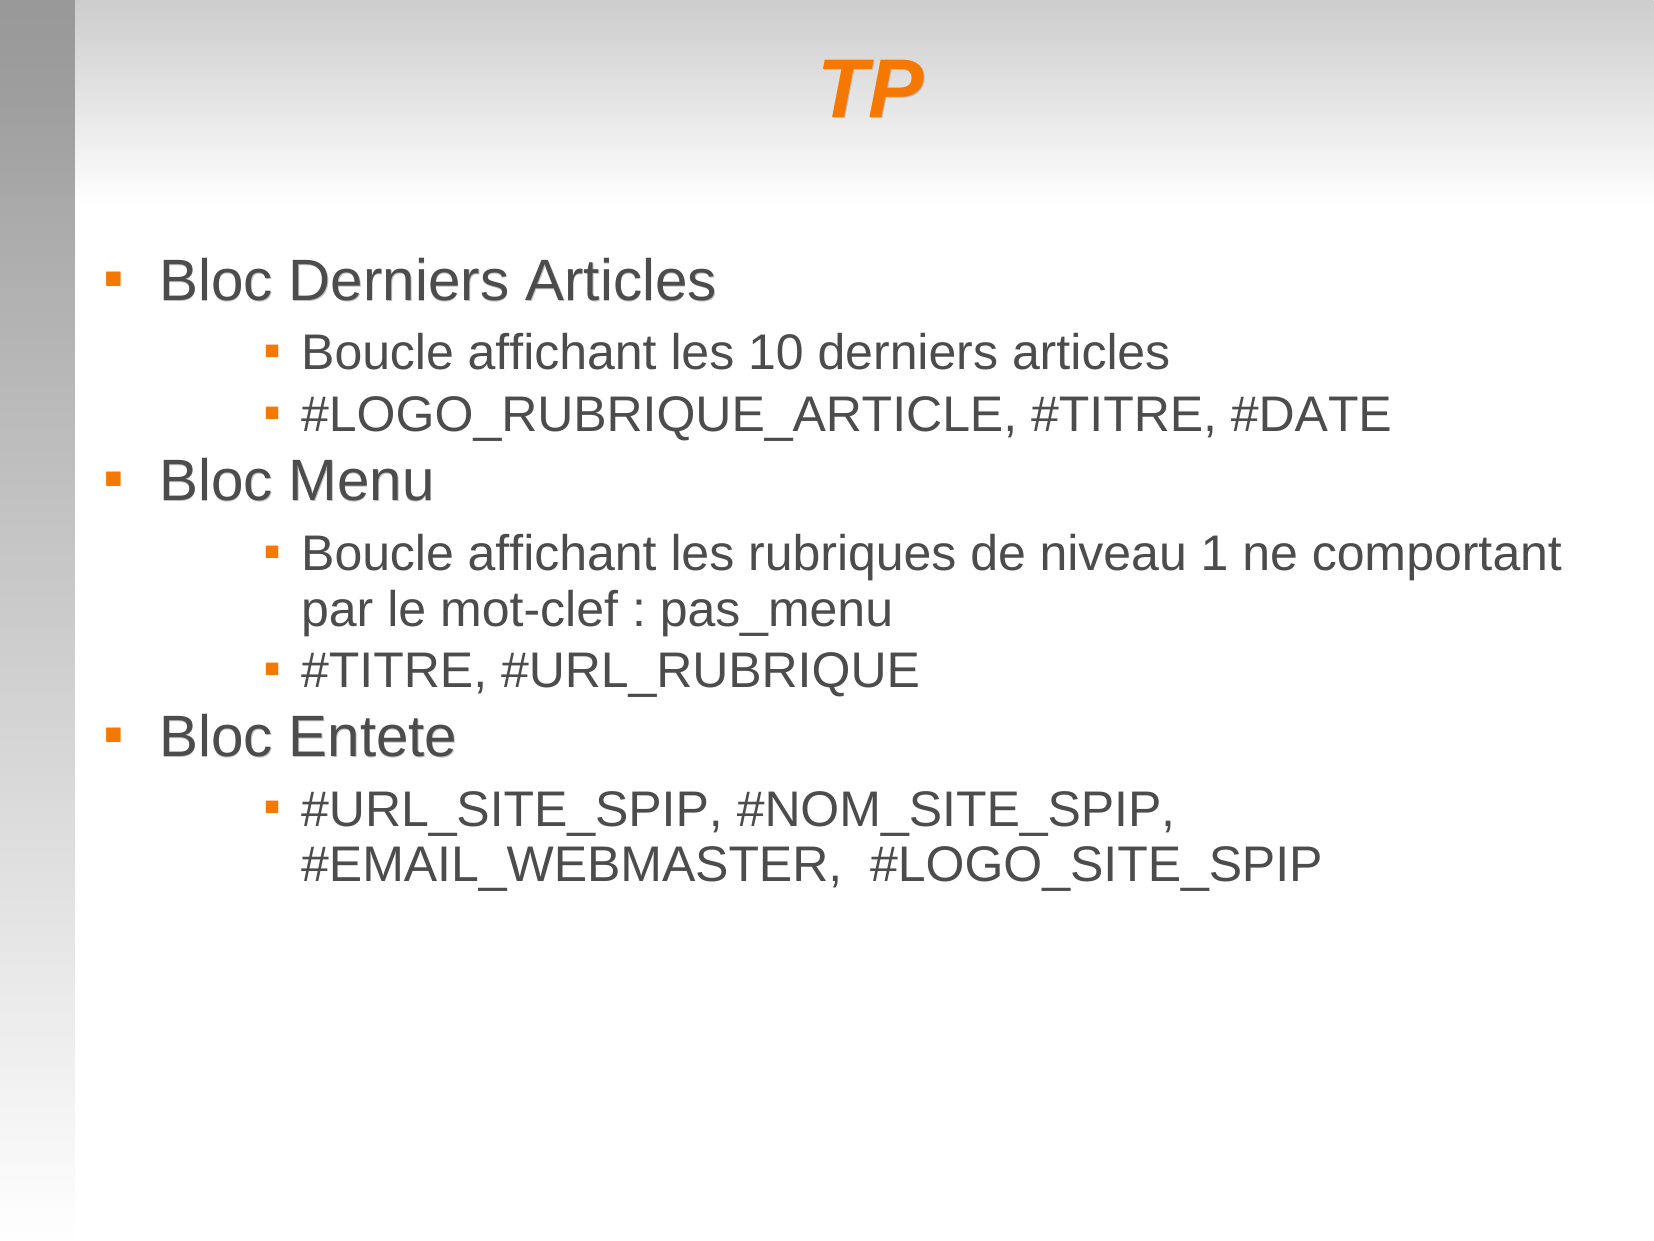

TP
# Bloc Derniers Articles
Boucle affichant les 10 derniers articles
#LOGO_RUBRIQUE_ARTICLE, #TITRE, #DATE
Bloc Menu
Boucle affichant les rubriques de niveau 1 ne comportant par le mot-clef : pas_menu
#TITRE, #URL_RUBRIQUE
Bloc Entete
#URL_SITE_SPIP, #NOM_SITE_SPIP, #EMAIL_WEBMASTER, #LOGO_SITE_SPIP